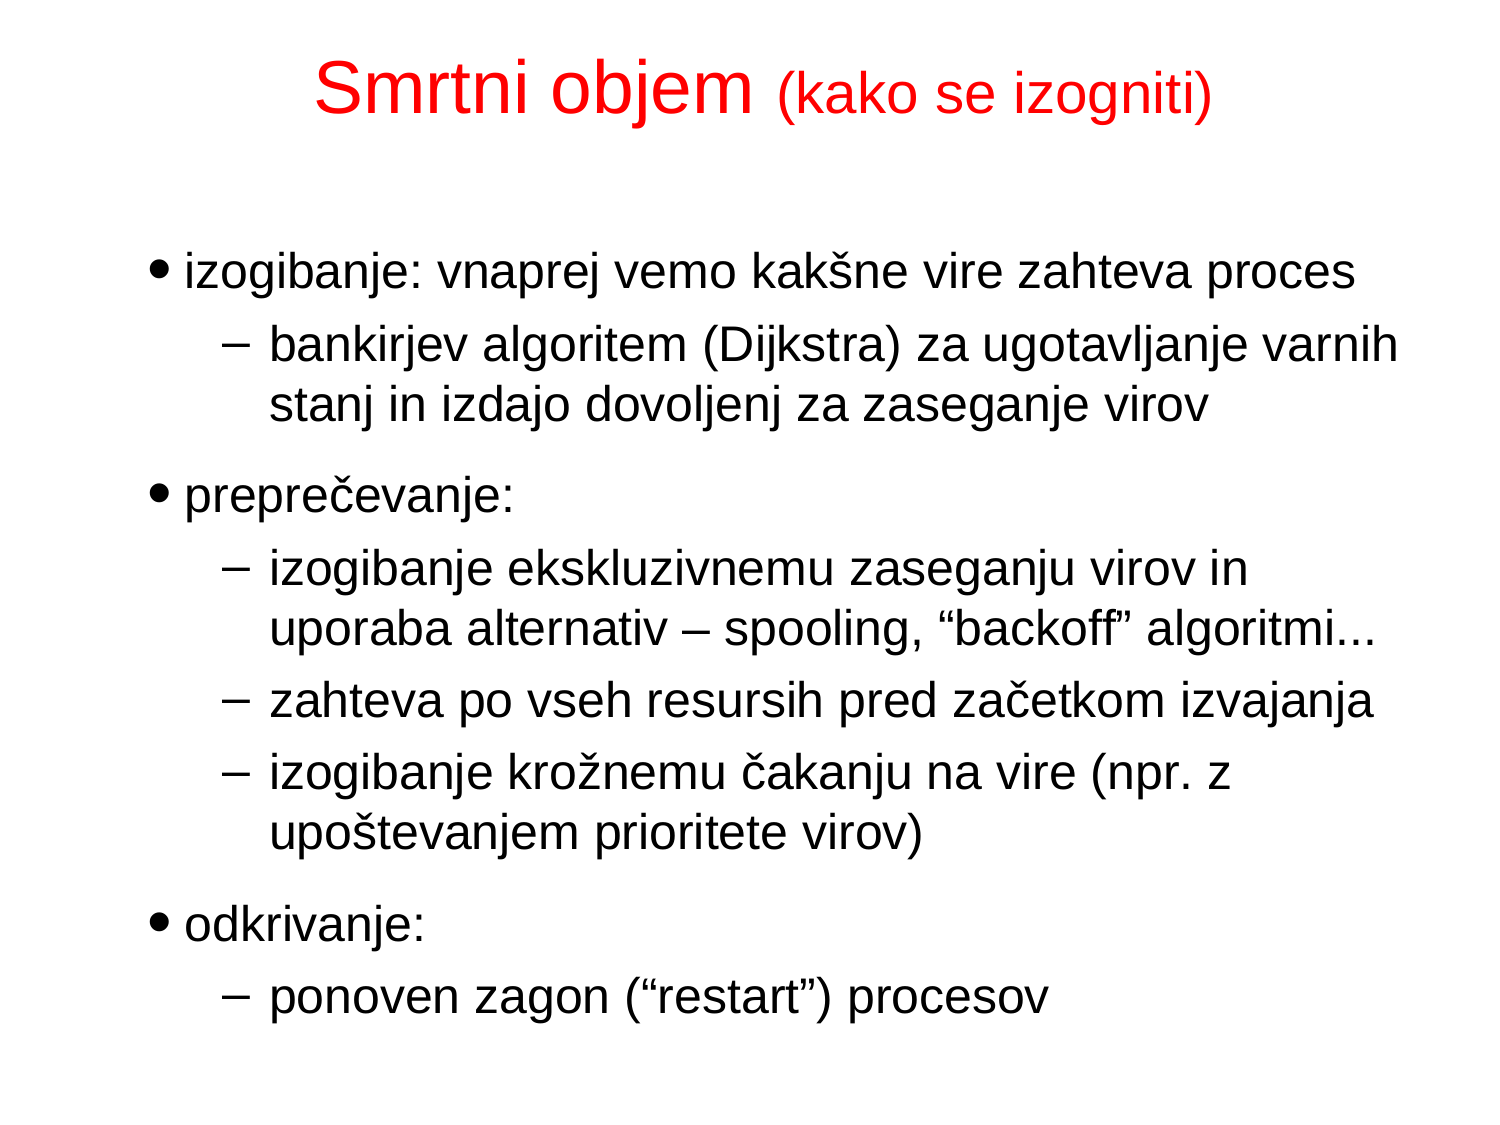

# Smrtni objem (kako se izogniti)
izogibanje: vnaprej vemo kakšne vire zahteva proces
bankirjev algoritem (Dijkstra) za ugotavljanje varnih stanj in izdajo dovoljenj za zaseganje virov
preprečevanje:
izogibanje ekskluzivnemu zaseganju virov in uporaba alternativ – spooling, “backoff” algoritmi...
zahteva po vseh resursih pred začetkom izvajanja
izogibanje krožnemu čakanju na vire (npr. z upoštevanjem prioritete virov)
odkrivanje:
ponoven zagon (“restart”) procesov